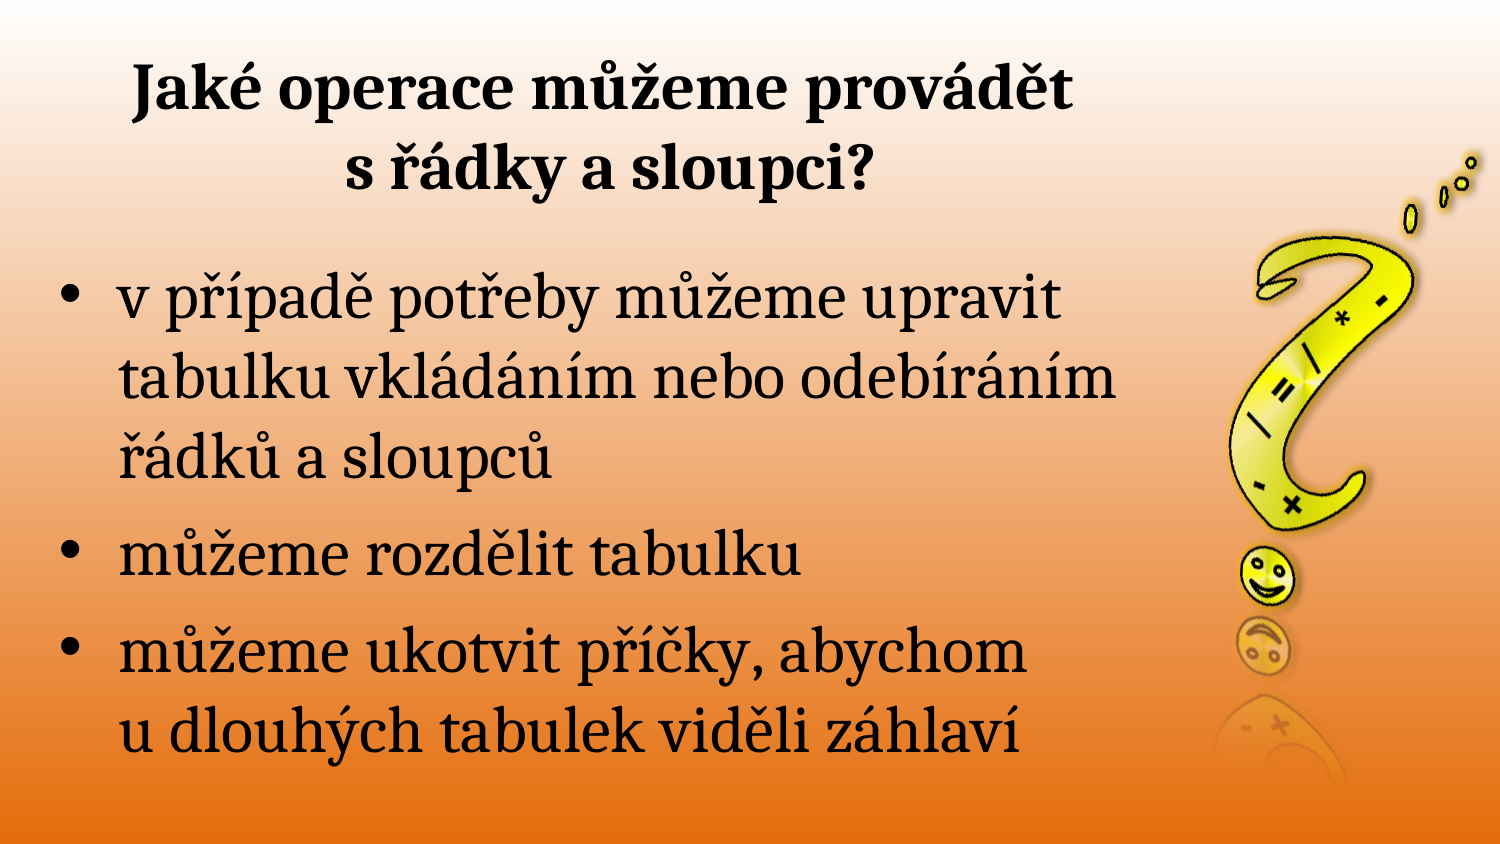

# Jaké operace můžeme provádět s řádky a sloupci?
v případě potřeby můžeme upravit tabulku vkládáním nebo odebíráním řádků a sloupců
můžeme rozdělit tabulku
můžeme ukotvit příčky, abychom
u dlouhých tabulek viděli záhlaví